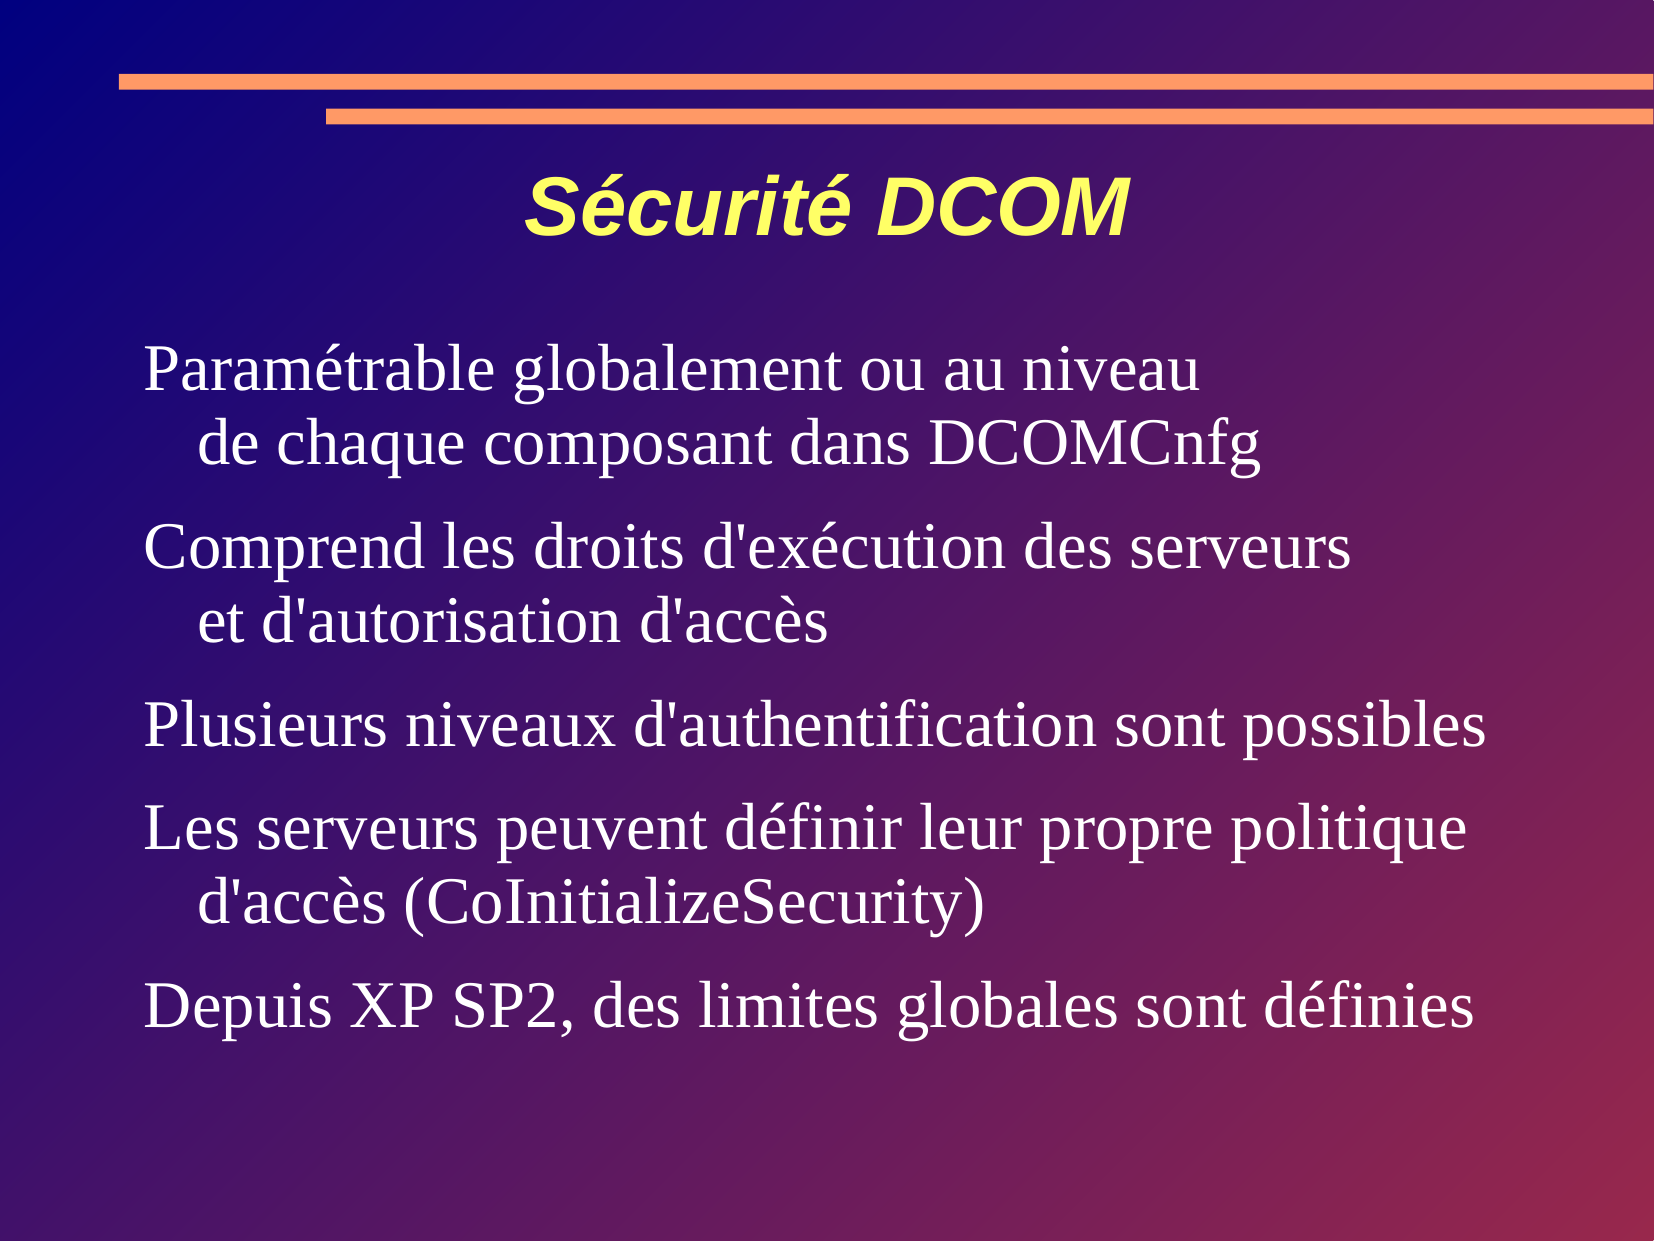

# Sécurité DCOM
Paramétrable globalement ou au niveau
de chaque composant dans DCOMCnfg
Comprend les droits d'exécution des serveurs
et d'autorisation d'accès
Plusieurs niveaux d'authentification sont possibles
Les serveurs peuvent définir leur propre politique
d'accès (CoInitializeSecurity)
Depuis XP SP2, des limites globales sont définies